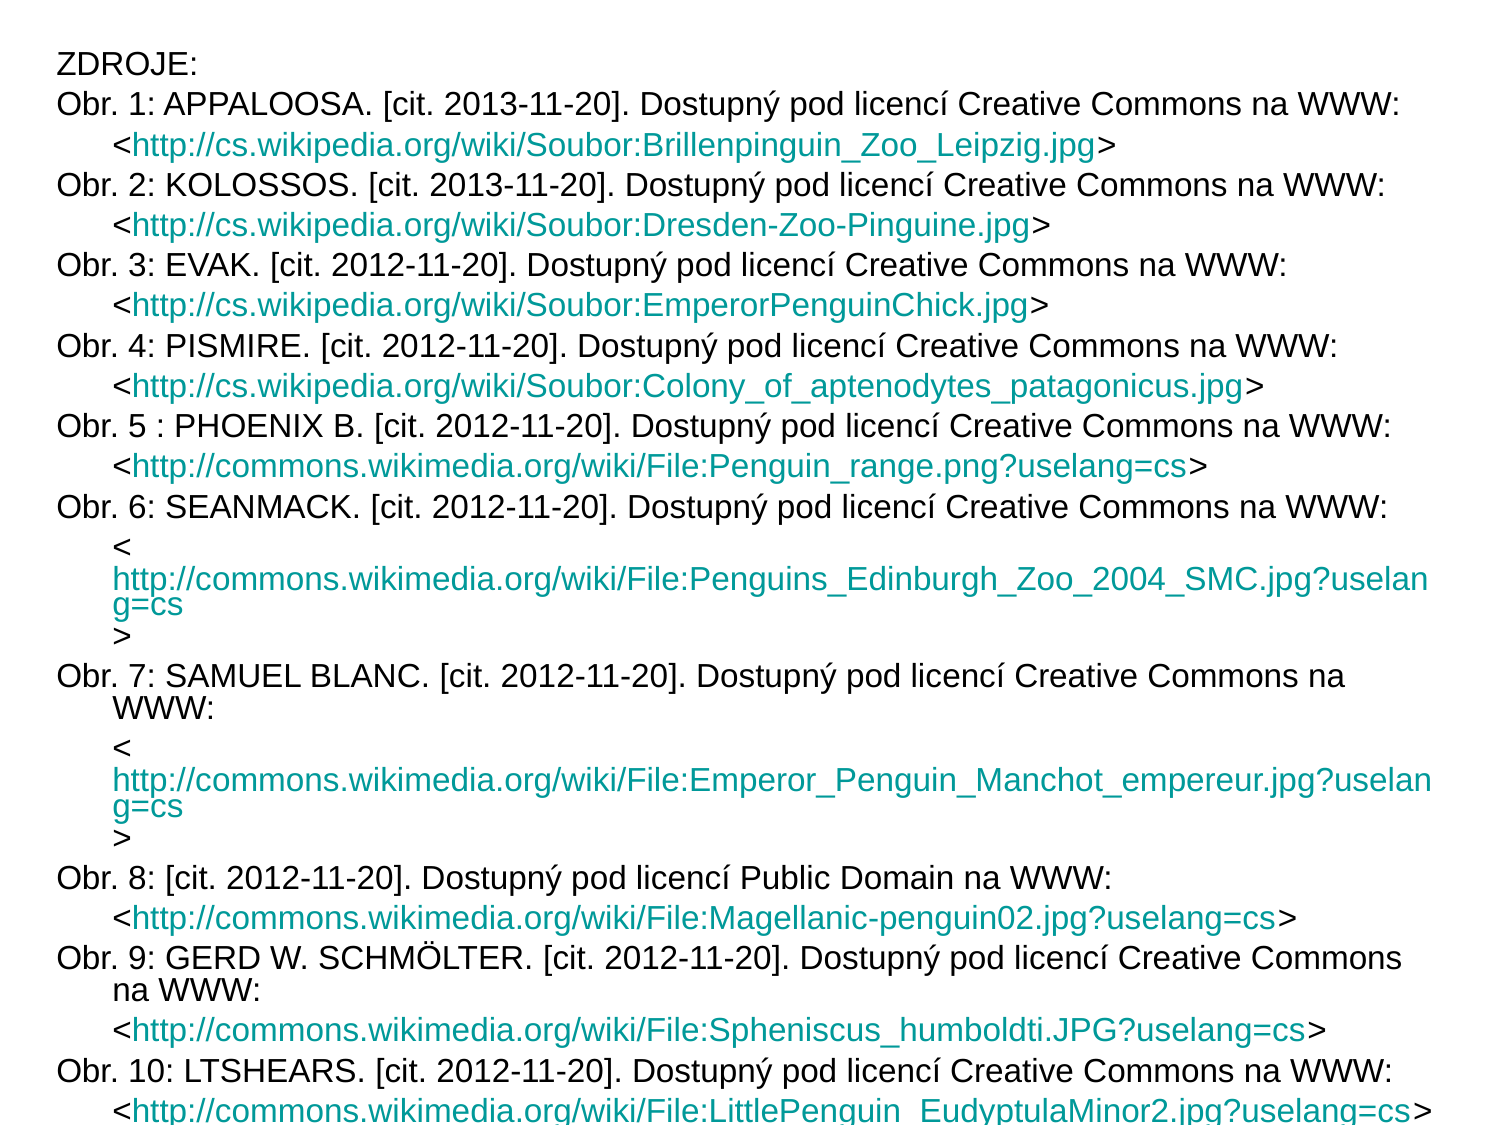

# ZDROJE:
Obr. 1: APPALOOSA. [cit. 2013-11-20]. Dostupný pod licencí Creative Commons na WWW:
	<http://cs.wikipedia.org/wiki/Soubor:Brillenpinguin_Zoo_Leipzig.jpg>
Obr. 2: KOLOSSOS. [cit. 2013-11-20]. Dostupný pod licencí Creative Commons na WWW:
	<http://cs.wikipedia.org/wiki/Soubor:Dresden-Zoo-Pinguine.jpg>
Obr. 3: EVAK. [cit. 2012-11-20]. Dostupný pod licencí Creative Commons na WWW:
	<http://cs.wikipedia.org/wiki/Soubor:EmperorPenguinChick.jpg>
Obr. 4: PISMIRE. [cit. 2012-11-20]. Dostupný pod licencí Creative Commons na WWW:
	<http://cs.wikipedia.org/wiki/Soubor:Colony_of_aptenodytes_patagonicus.jpg>
Obr. 5 : PHOENIX B. [cit. 2012-11-20]. Dostupný pod licencí Creative Commons na WWW:
	<http://commons.wikimedia.org/wiki/File:Penguin_range.png?uselang=cs>
Obr. 6: SEANMACK. [cit. 2012-11-20]. Dostupný pod licencí Creative Commons na WWW:
	<http://commons.wikimedia.org/wiki/File:Penguins_Edinburgh_Zoo_2004_SMC.jpg?uselang=cs>
Obr. 7: SAMUEL BLANC. [cit. 2012-11-20]. Dostupný pod licencí Creative Commons na WWW:
	<http://commons.wikimedia.org/wiki/File:Emperor_Penguin_Manchot_empereur.jpg?uselang=cs>
Obr. 8: [cit. 2012-11-20]. Dostupný pod licencí Public Domain na WWW:
	<http://commons.wikimedia.org/wiki/File:Magellanic-penguin02.jpg?uselang=cs>
Obr. 9: GERD W. SCHMÖLTER. [cit. 2012-11-20]. Dostupný pod licencí Creative Commons na WWW:
	<http://commons.wikimedia.org/wiki/File:Spheniscus_humboldti.JPG?uselang=cs>
Obr. 10: LTSHEARS. [cit. 2012-11-20]. Dostupný pod licencí Creative Commons na WWW:
	<http://commons.wikimedia.org/wiki/File:LittlePenguin_EudyptulaMinor2.jpg?uselang=cs>
Obr. 11: STAN SHEBS. [cit. 2012-11-20]. Dostupný pod licencí Creative Commons na WWW:
	<http://cs.wikipedia.org/wiki/Soubor:Eudyptes_chrysocome.jpg>